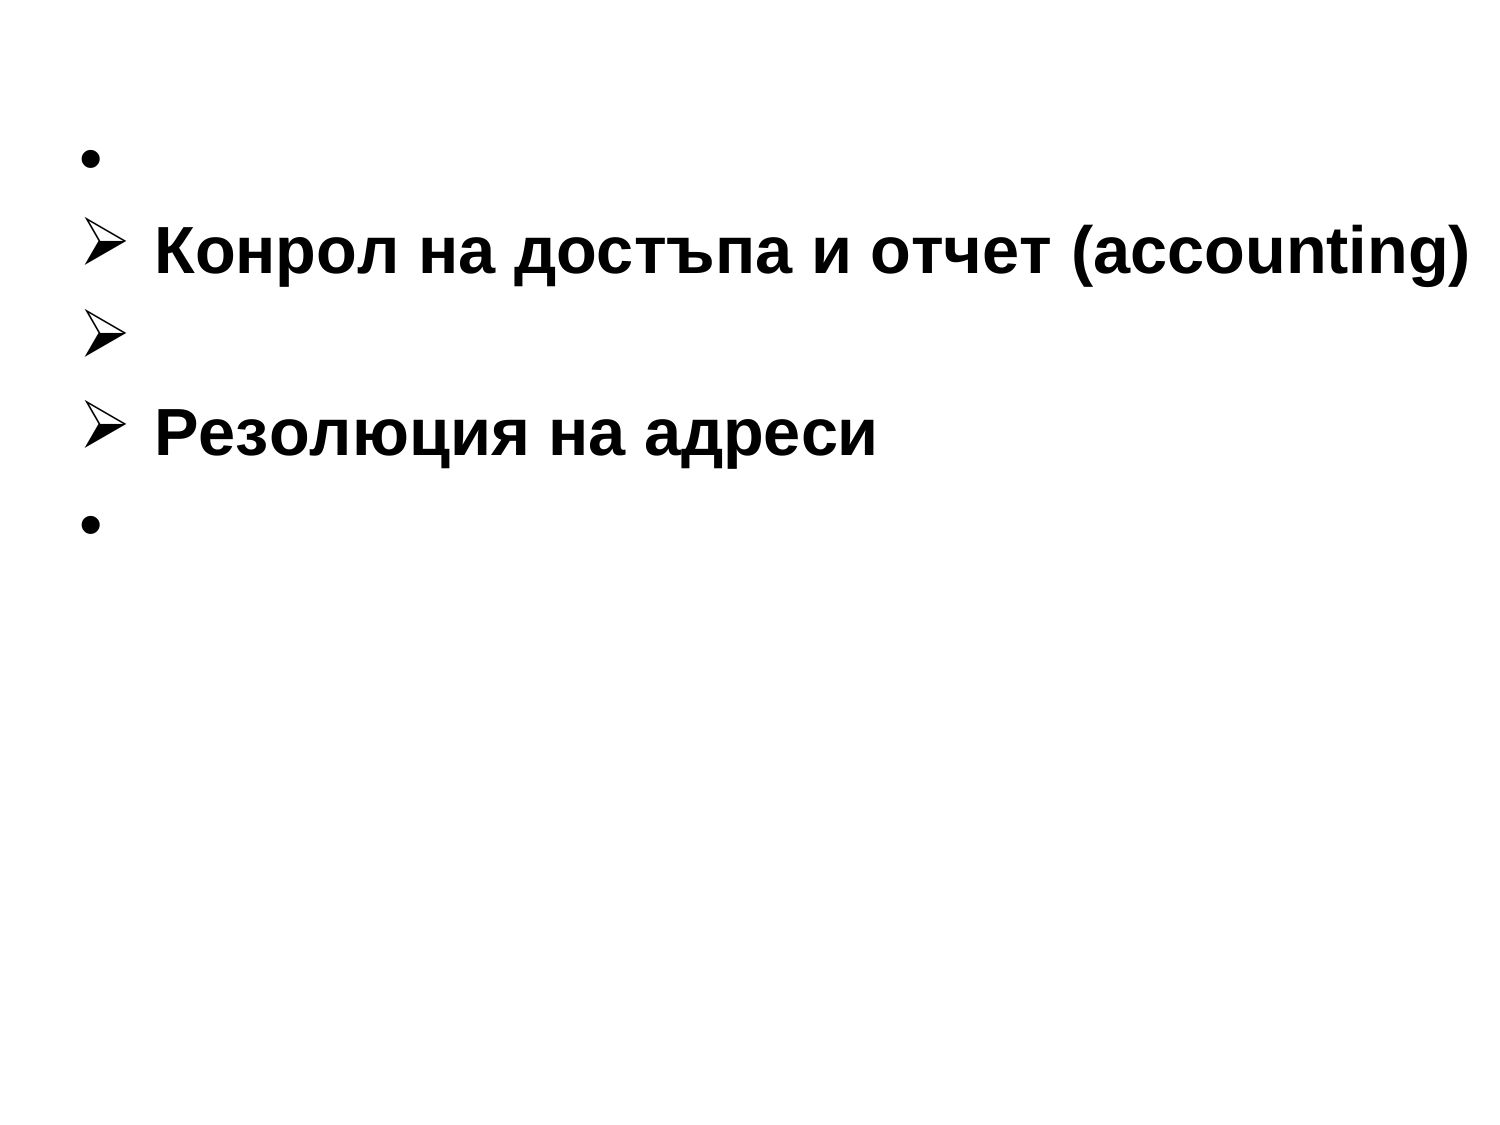

Конрол на достъпа и отчет (accounting)
 Резолюция на адреси